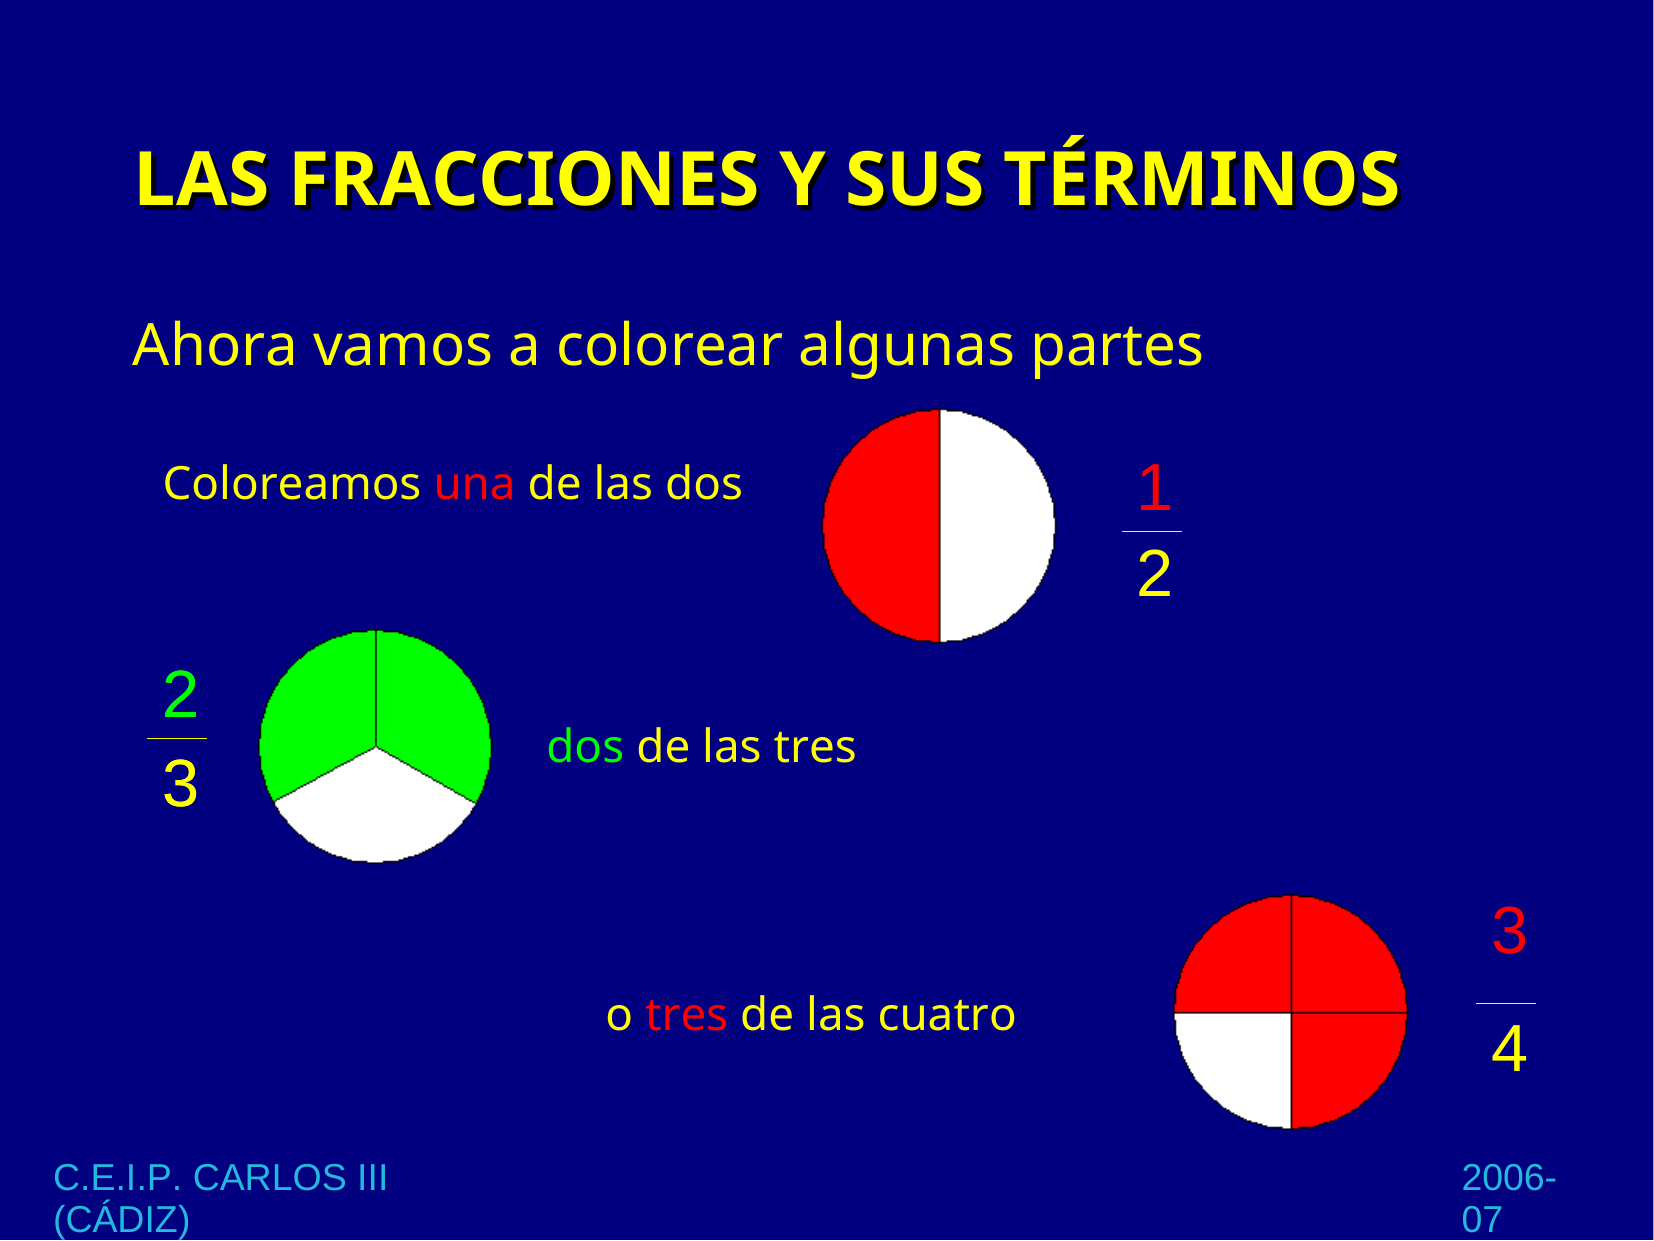

LAS FRACCIONES Y SUS TÉRMINOS
Ahora vamos a colorear algunas partes
Coloreamos una de las dos
1
2
2
2
dos de las tres
3
3
3
o tres de las cuatro
4
C.E.I.P. CARLOS III (CÁDIZ)
2006-07